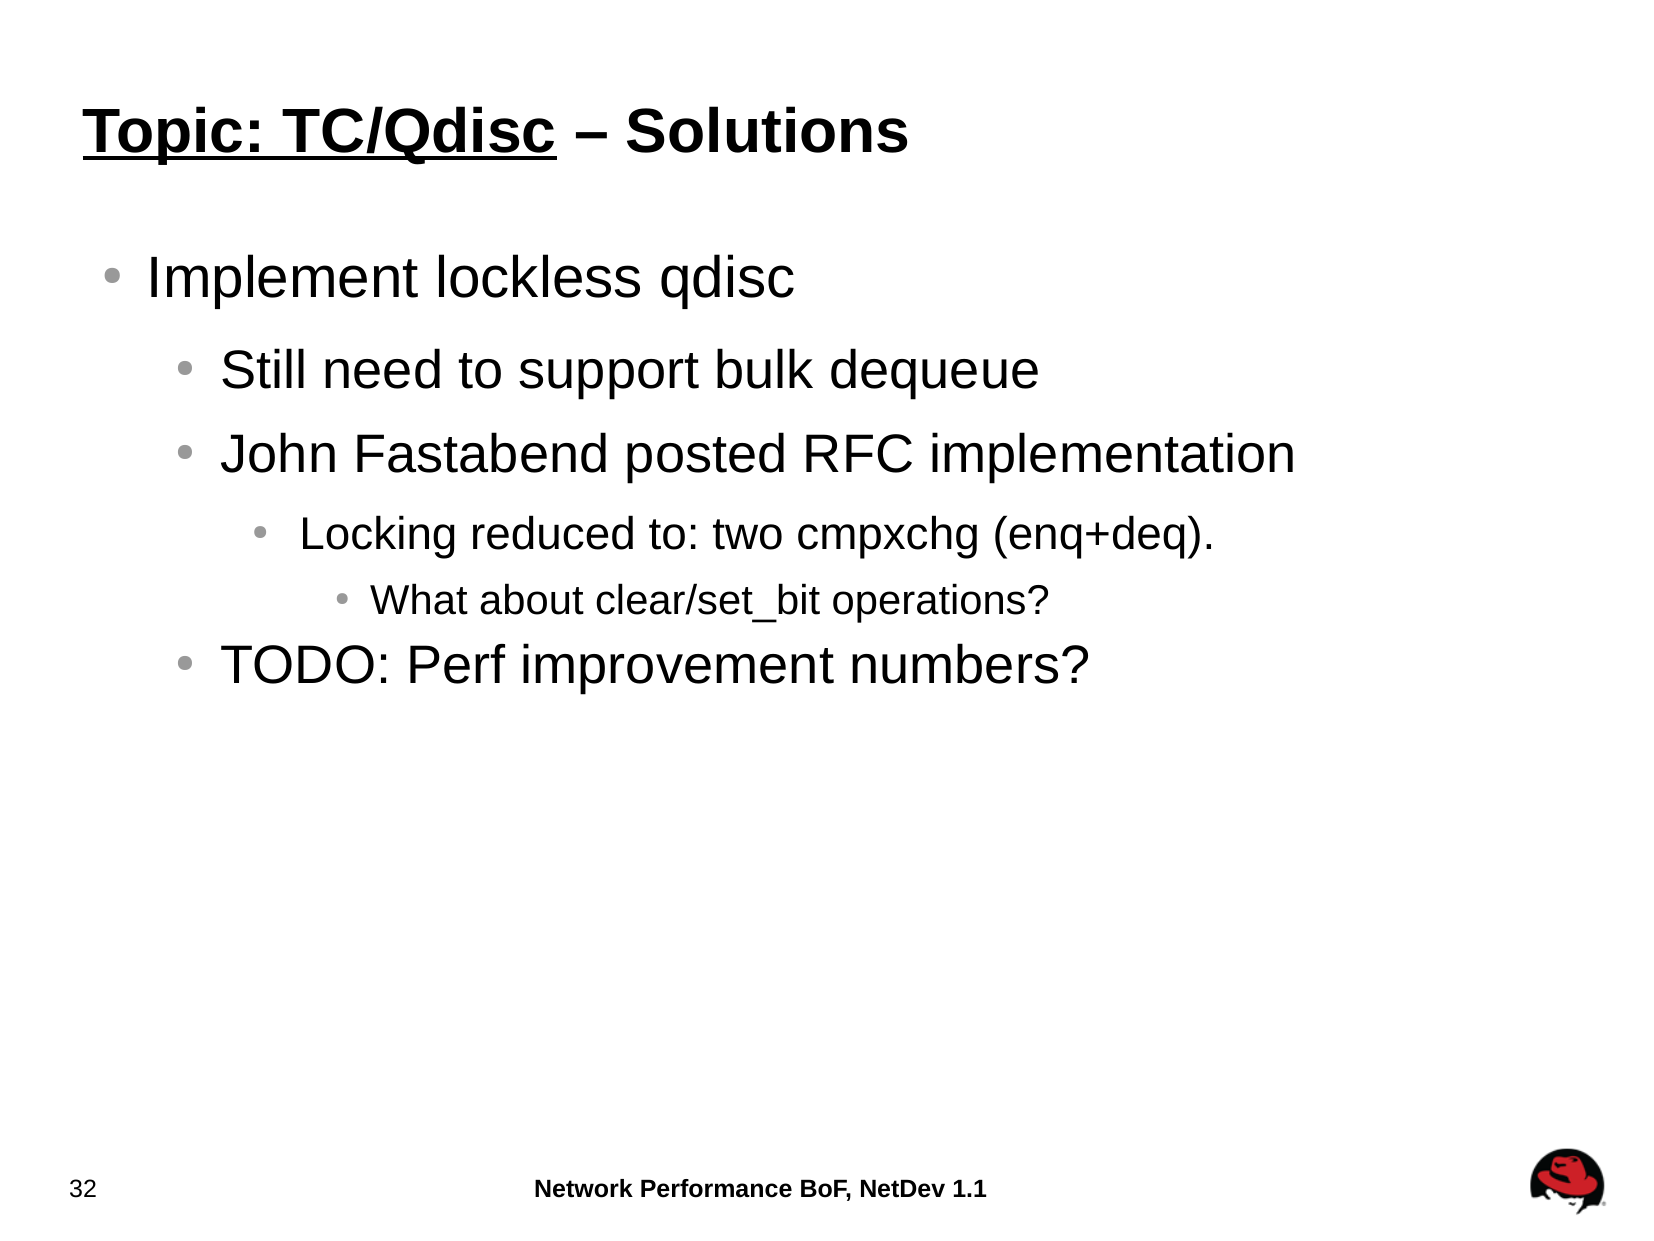

# Topic: TC/Qdisc – Solutions
Implement lockless qdisc
Still need to support bulk dequeue
John Fastabend posted RFC implementation
Locking reduced to: two cmpxchg (enq+deq).
What about clear/set_bit operations?
TODO: Perf improvement numbers?